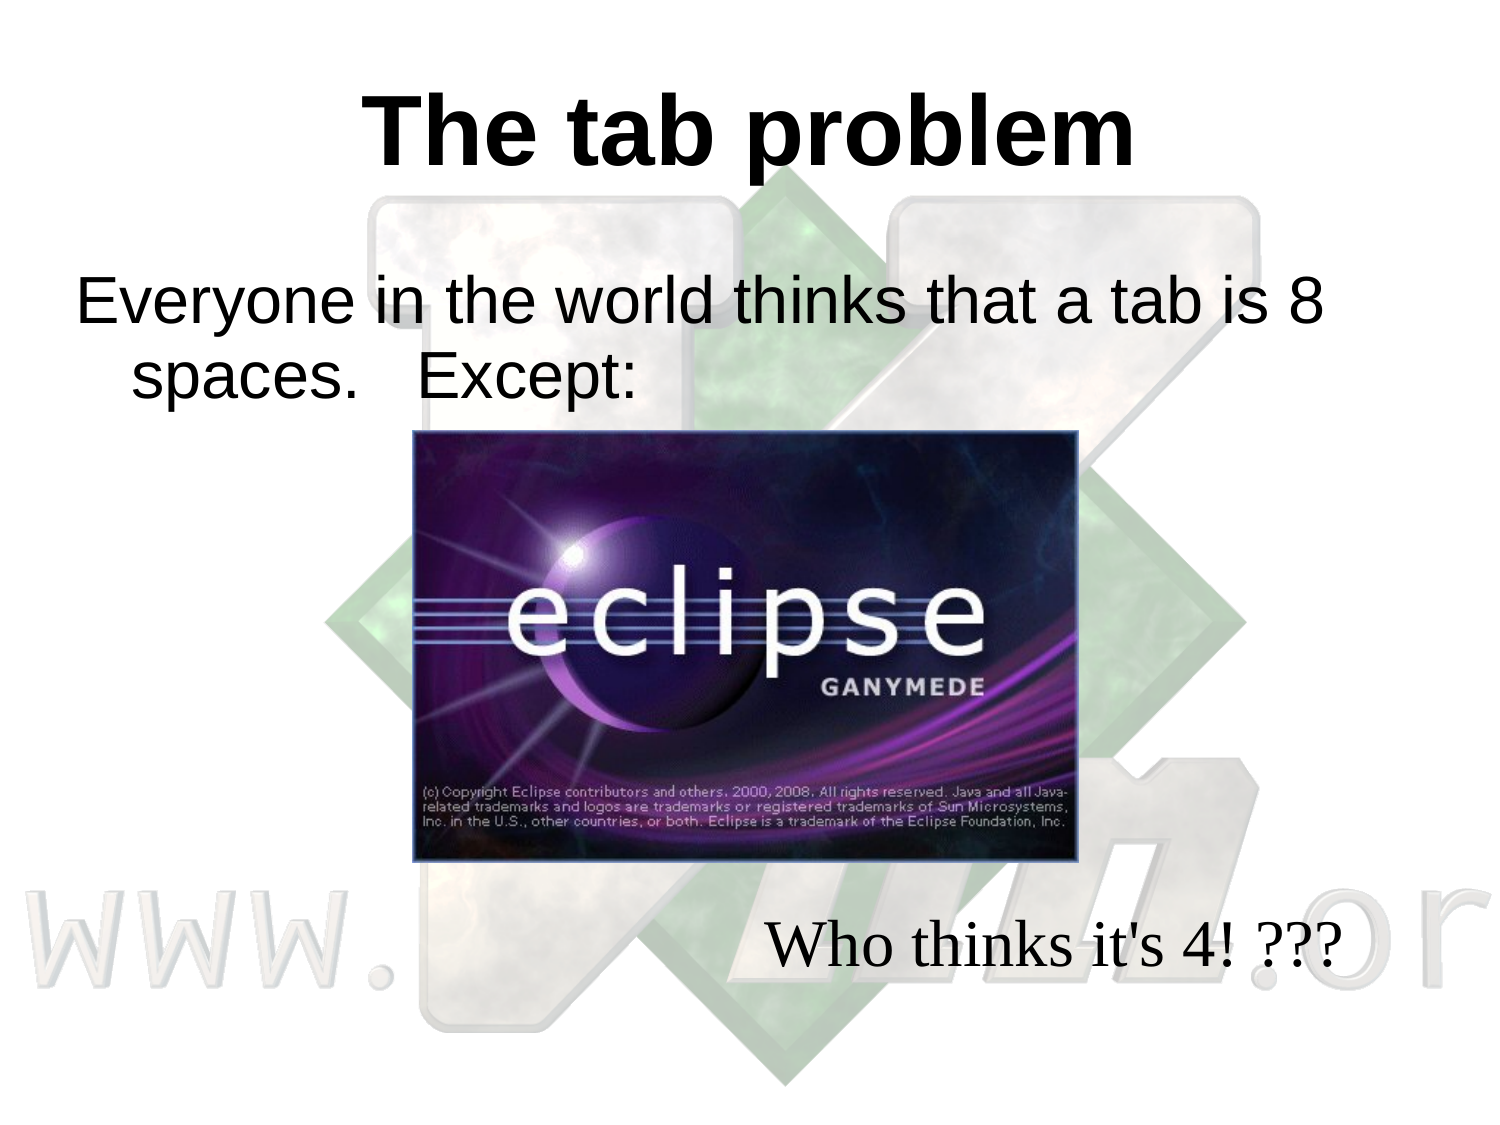

# The tab problem
Everyone in the world thinks that a tab is 8 spaces. Except:
Who thinks it's 4! ???